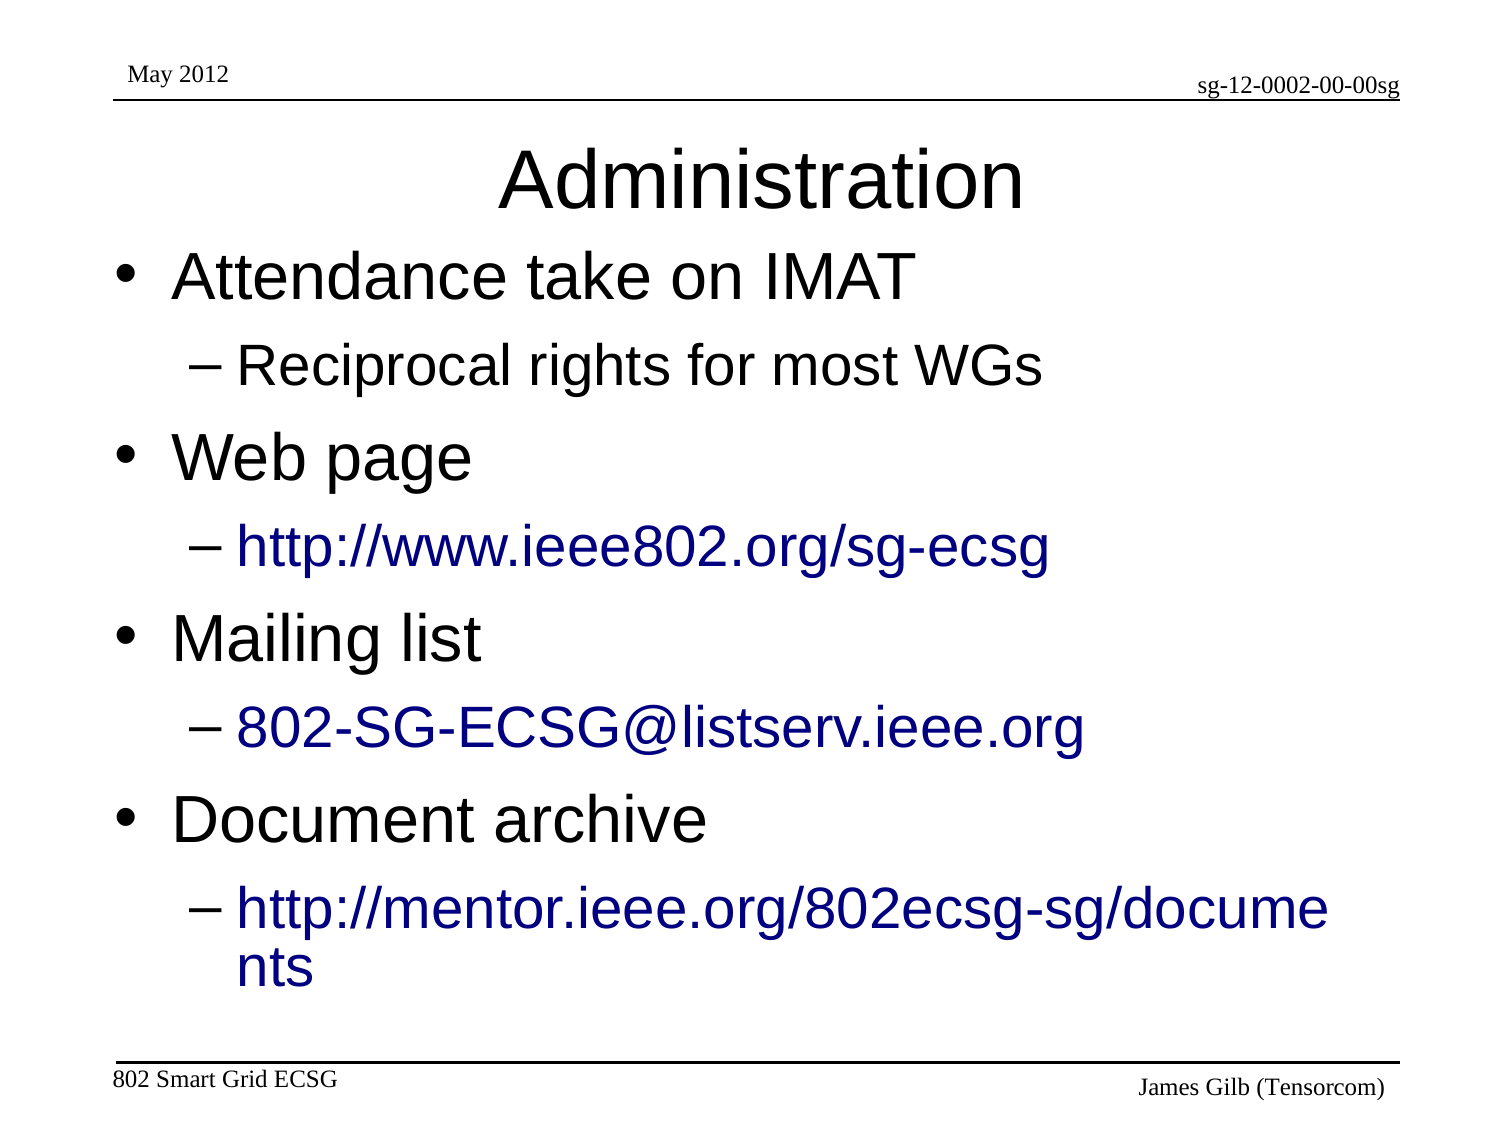

# Administration
Attendance take on IMAT
Reciprocal rights for most WGs
Web page
http://www.ieee802.org/sg-ecsg
Mailing list
802-SG-ECSG@listserv.ieee.org
Document archive
http://mentor.ieee.org/802ecsg-sg/documents